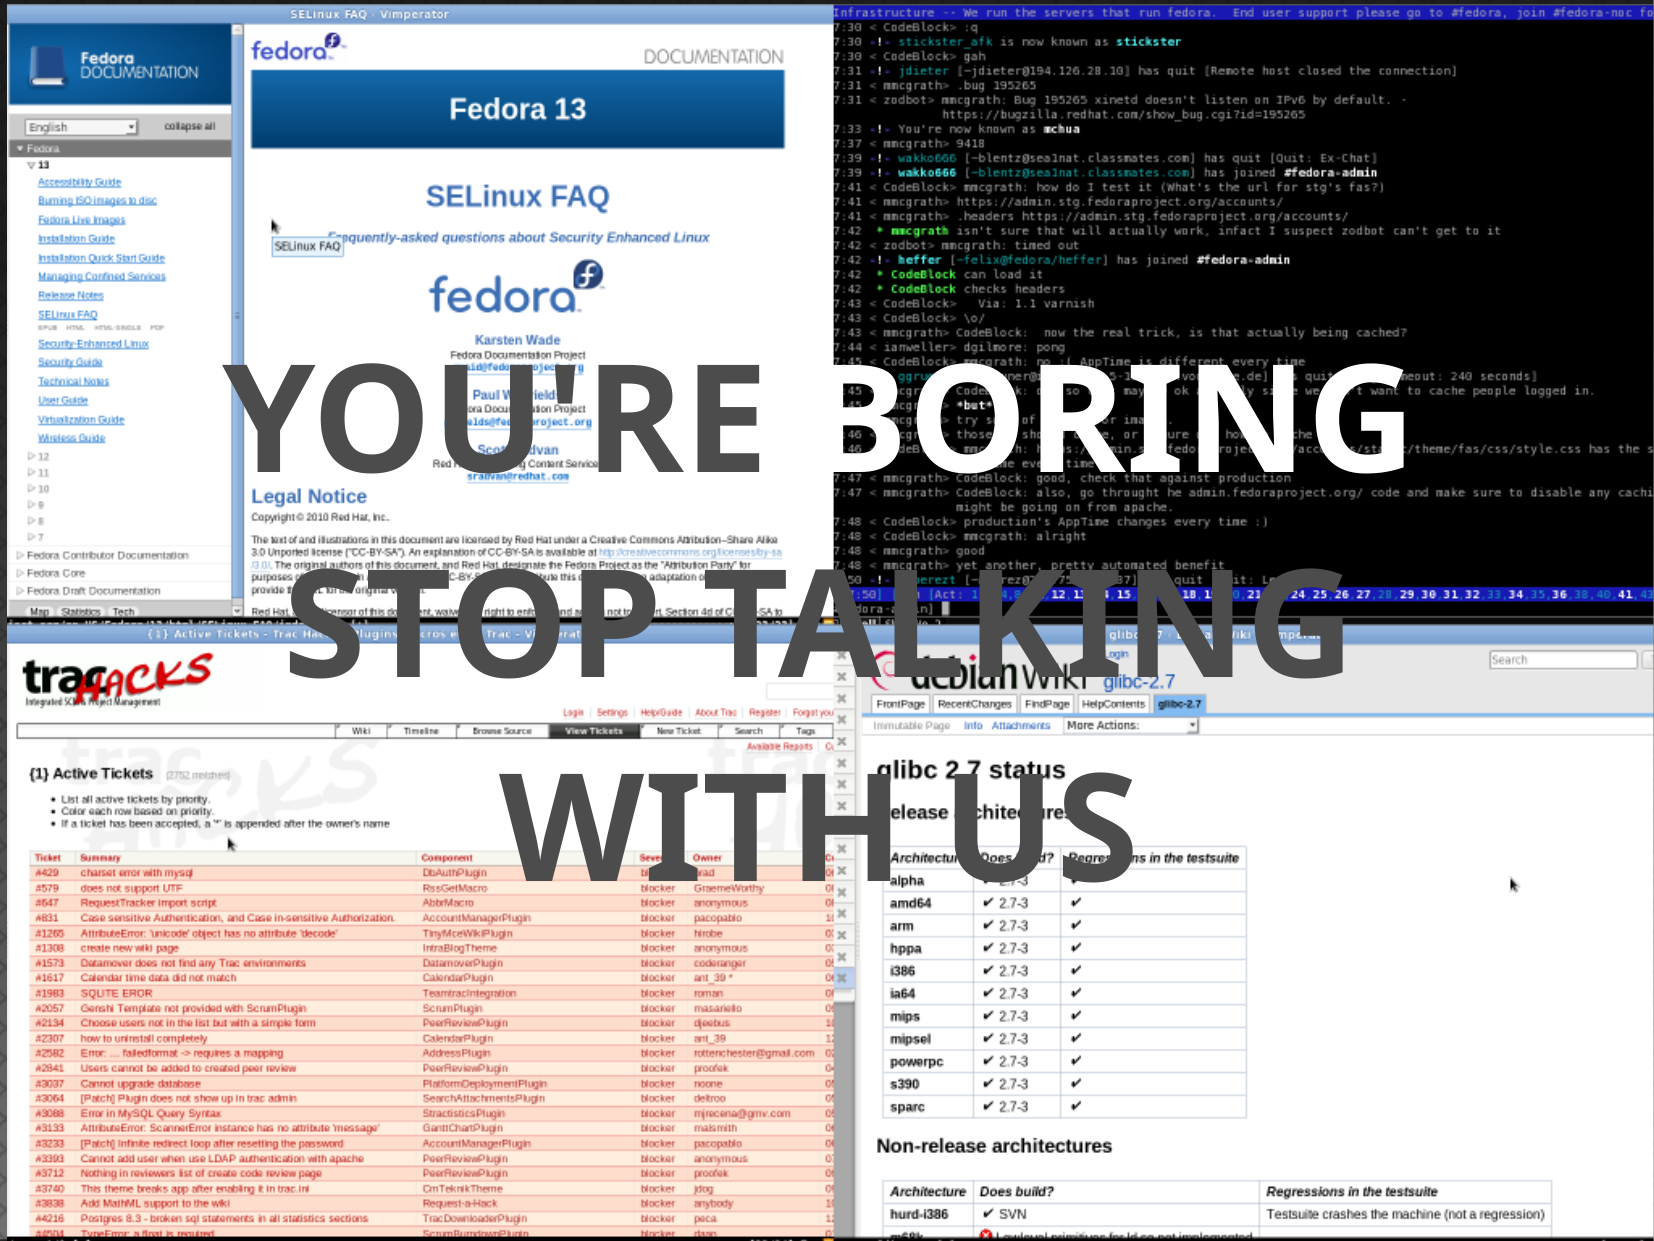

# YOU'RE BORING STOP TALKING WITH US